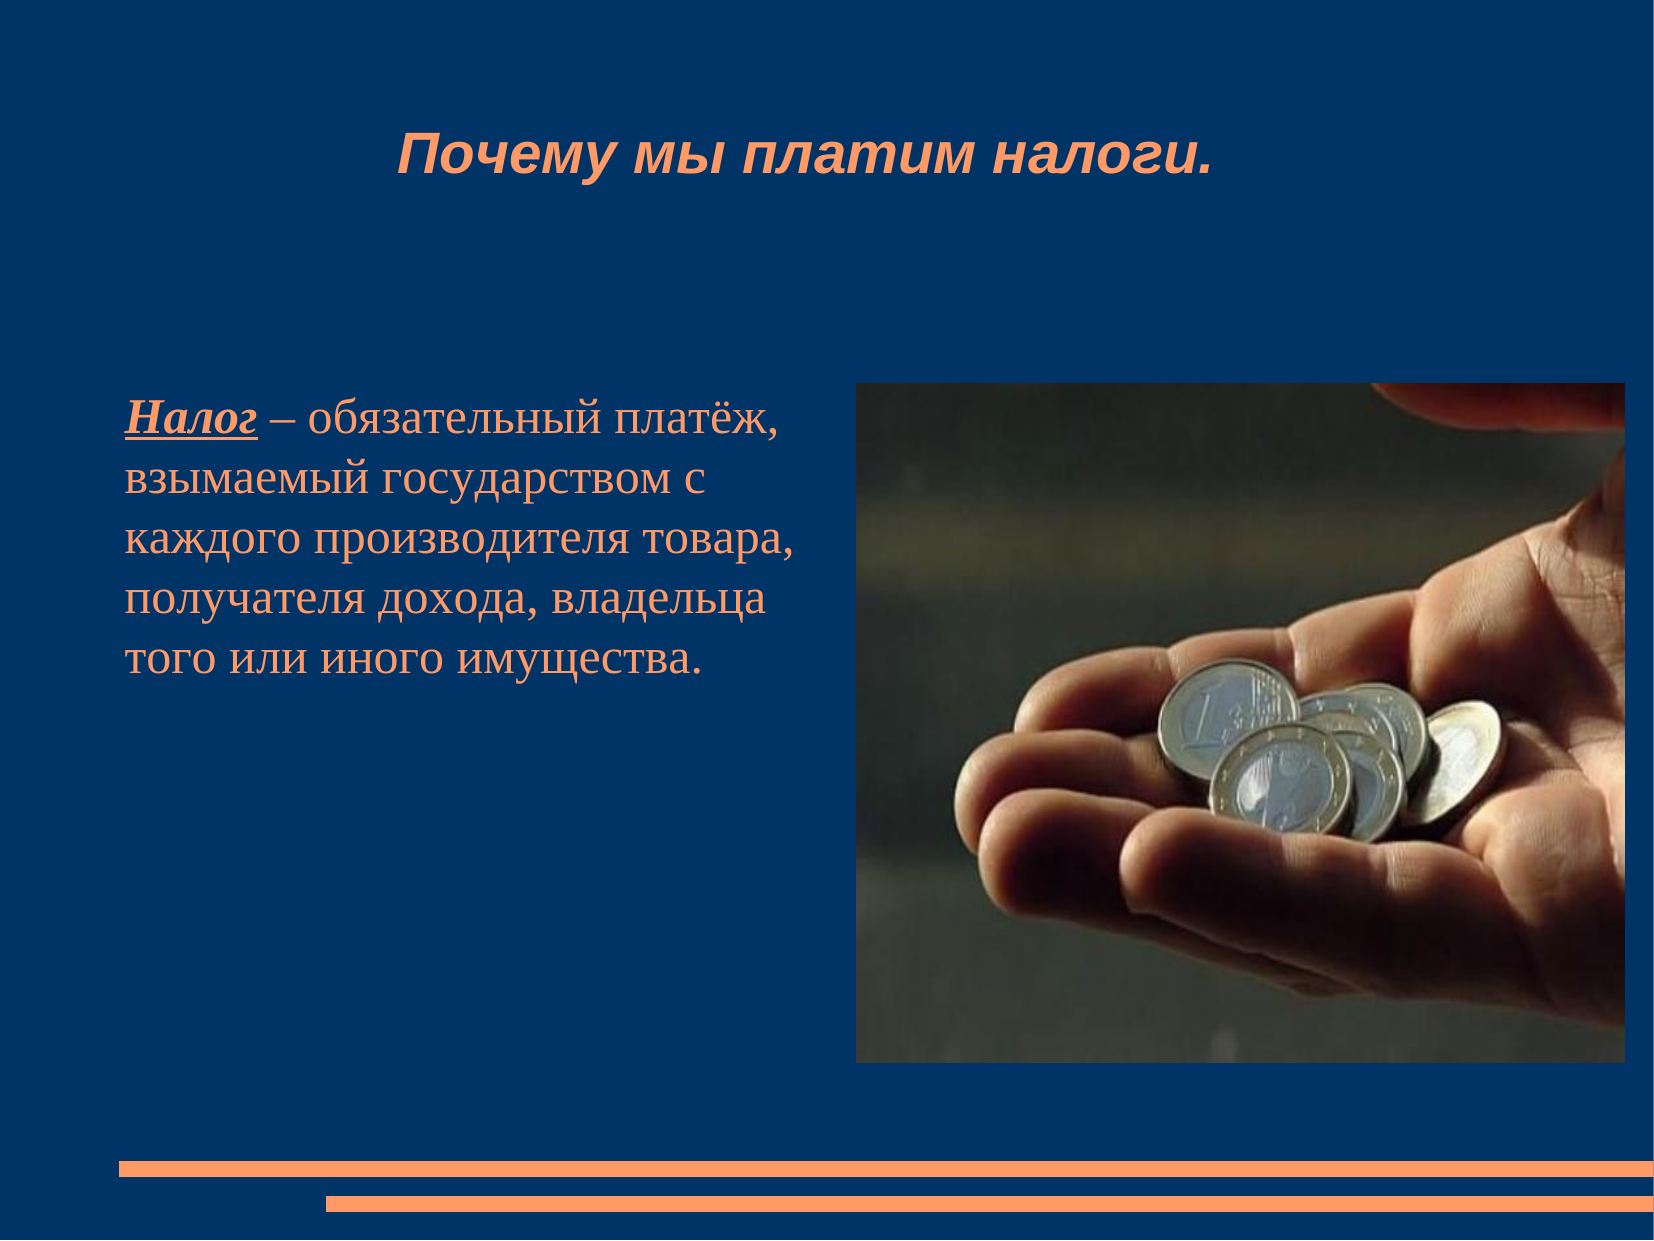

# Почему мы платим налоги.
Налог – обязательный платёж, взымаемый государством с каждого производителя товара, получателя дохода, владельца того или иного имущества.